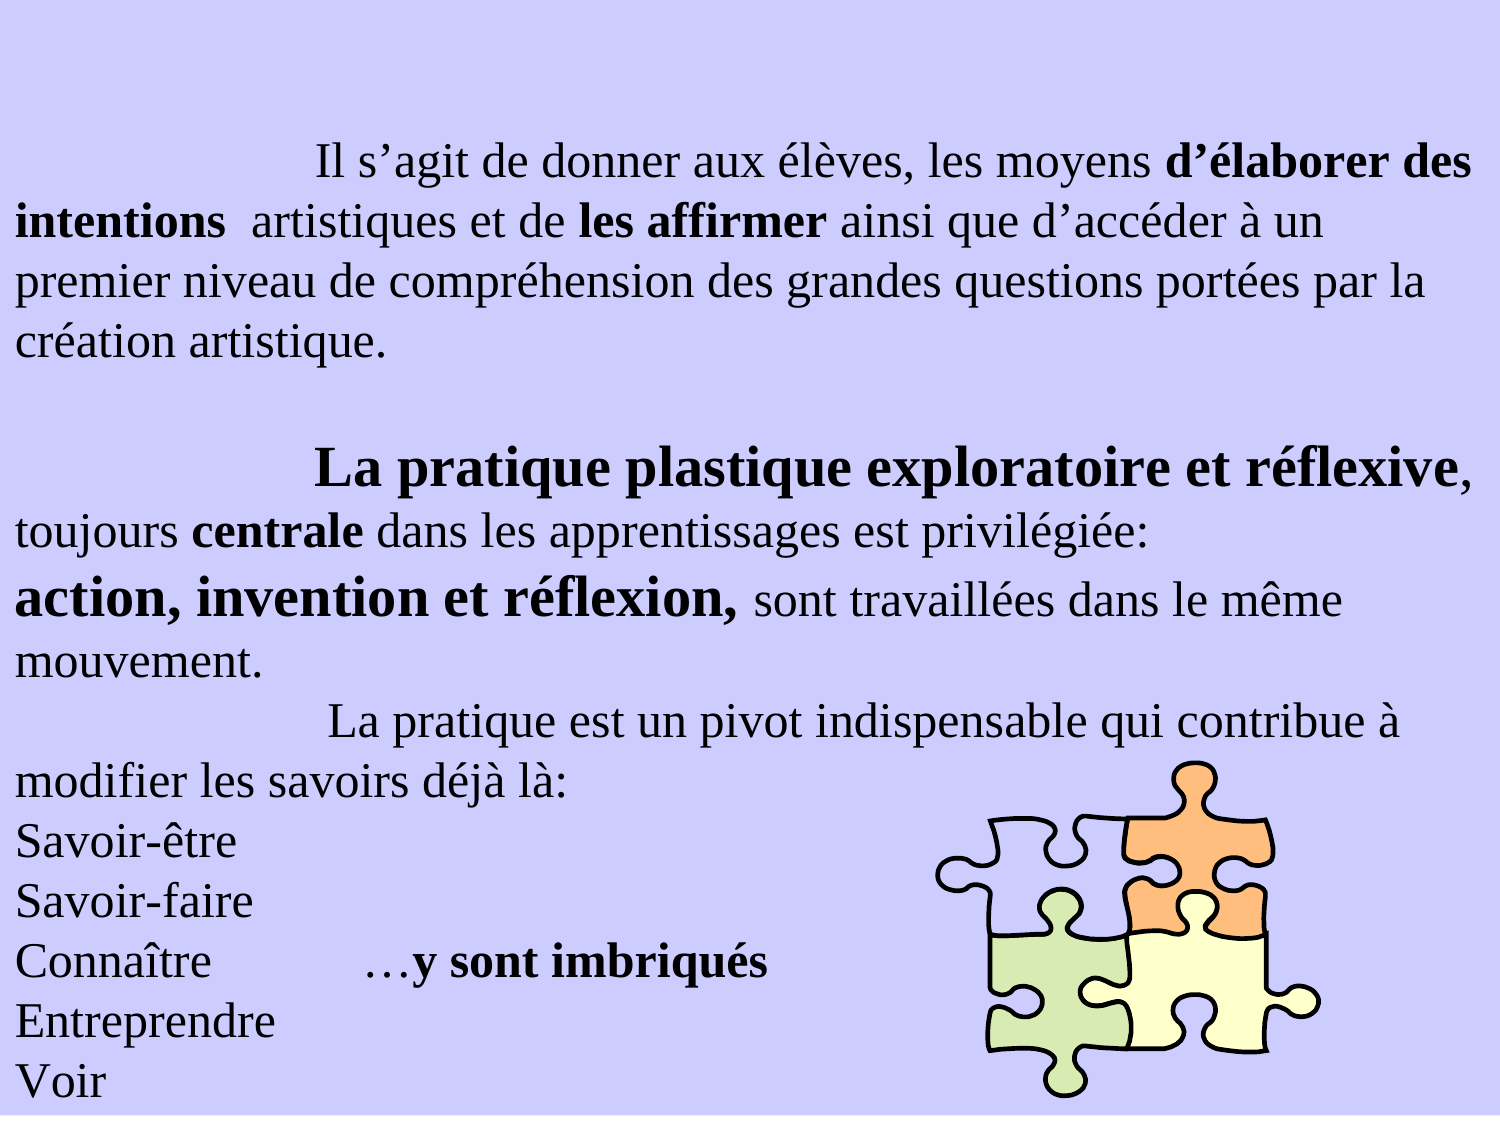

Il s’agit de donner aux élèves, les moyens d’élaborer des intentions artistiques et de les affirmer ainsi que d’accéder à un premier niveau de compréhension des grandes questions portées par la création artistique.
 La pratique plastique exploratoire et réflexive, toujours centrale dans les apprentissages est privilégiée:
action, invention et réflexion, sont travaillées dans le même mouvement.
 La pratique est un pivot indispensable qui contribue à modifier les savoirs déjà là:
Savoir-être
Savoir-faire
Connaître …y sont imbriqués
Entreprendre
Voir